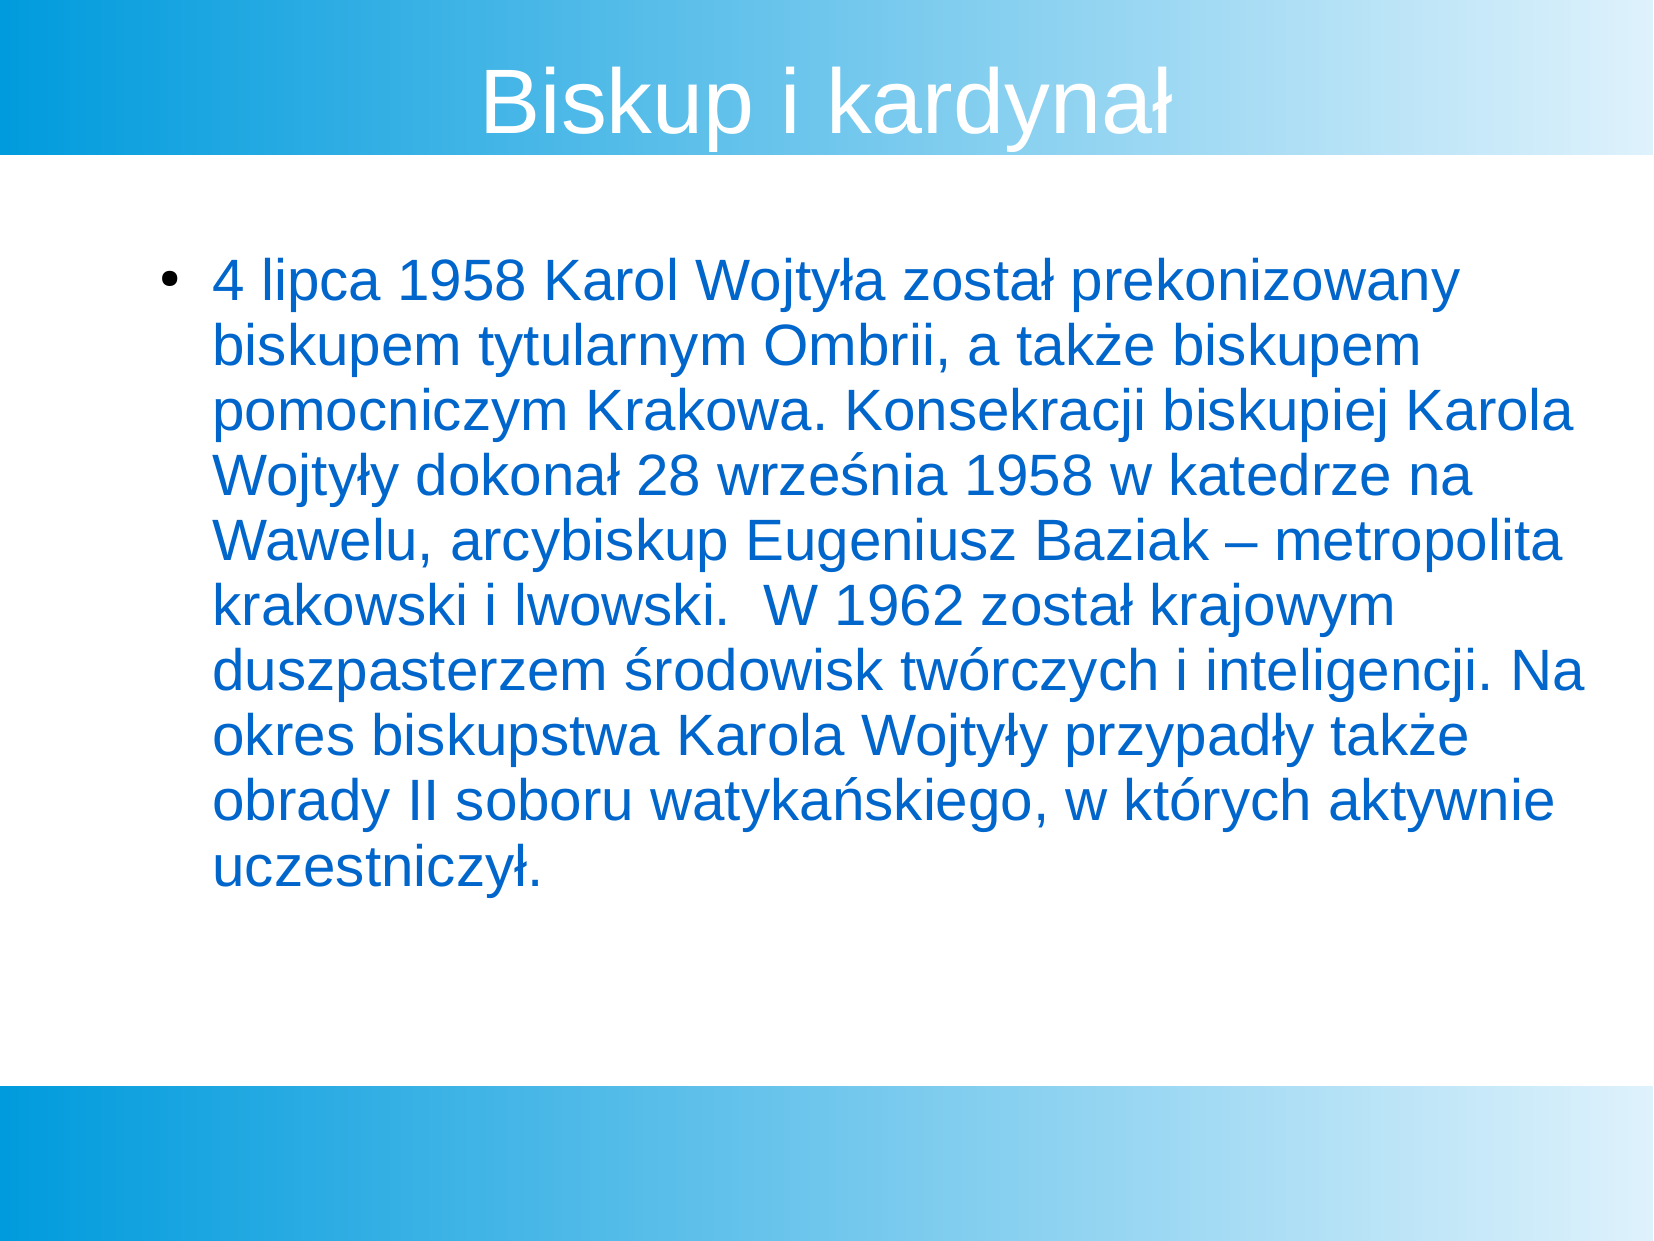

# Biskup i kardynał
4 lipca 1958 Karol Wojtyła został prekonizowany biskupem tytularnym Ombrii, a także biskupem pomocniczym Krakowa. Konsekracji biskupiej Karola Wojtyły dokonał 28 września 1958 w katedrze na Wawelu, arcybiskup Eugeniusz Baziak – metropolita krakowski i lwowski. W 1962 został krajowym duszpasterzem środowisk twórczych i inteligencji. Na okres biskupstwa Karola Wojtyły przypadły także obrady II soboru watykańskiego, w których aktywnie uczestniczył.